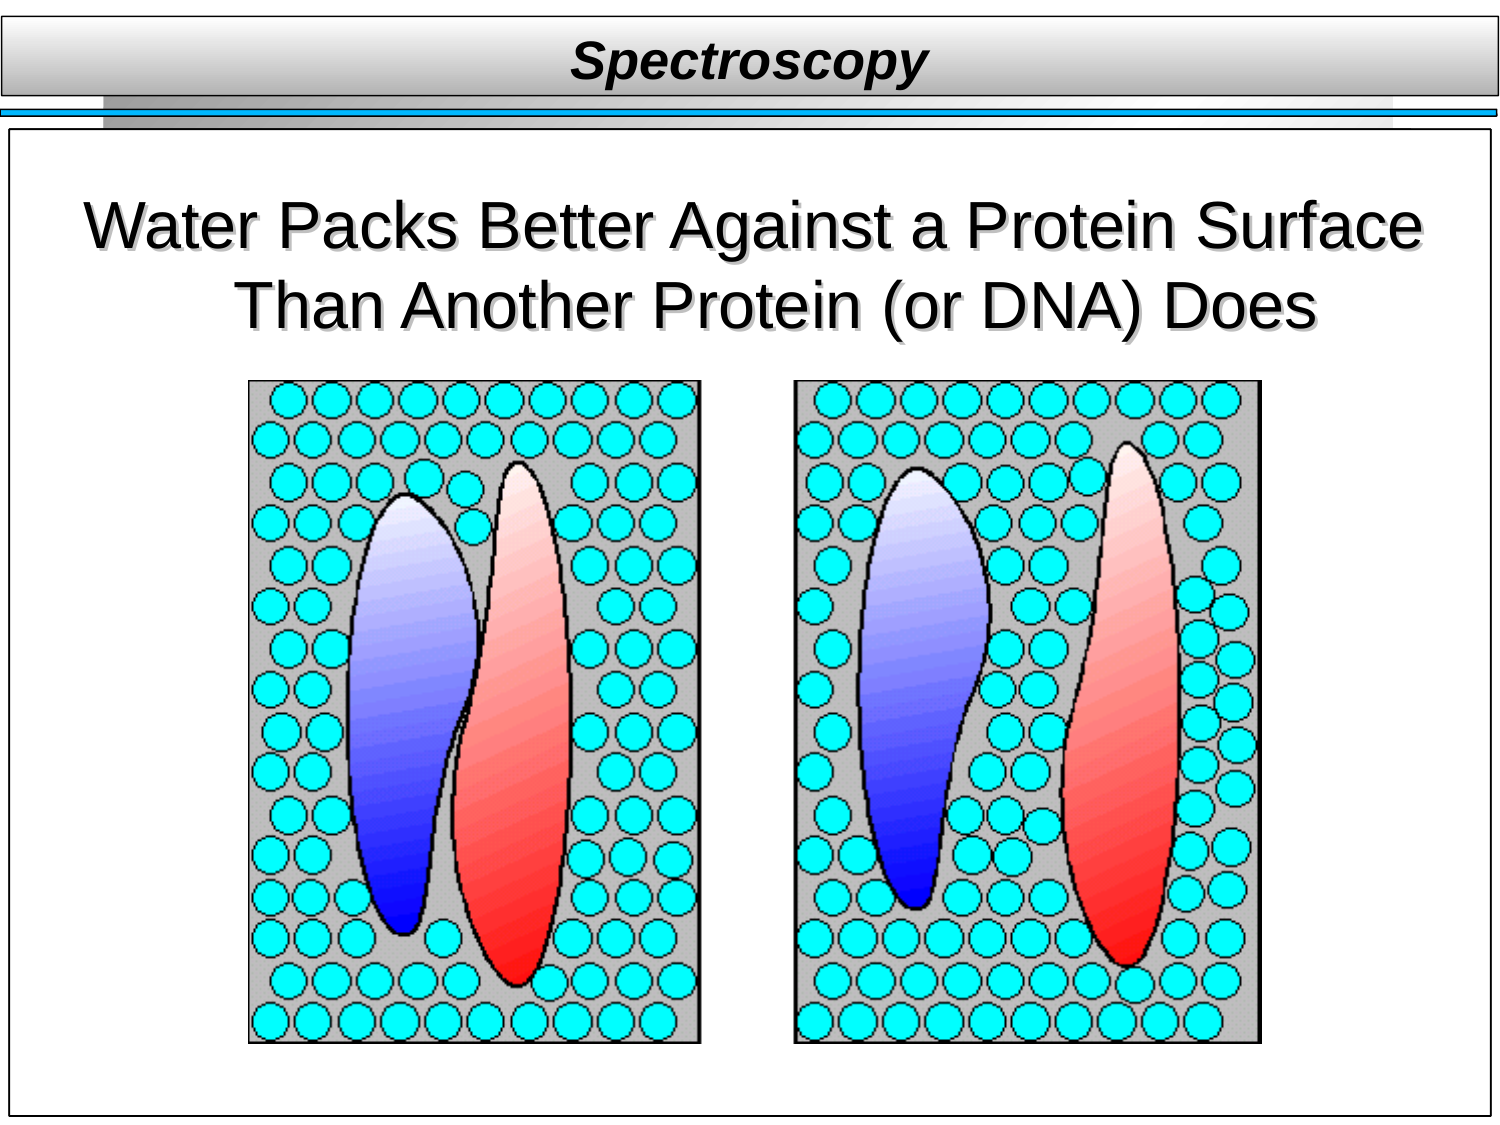

Spectroscopy
# Water Packs Better Against a Protein Surface Than Another Protein (or DNA) Does